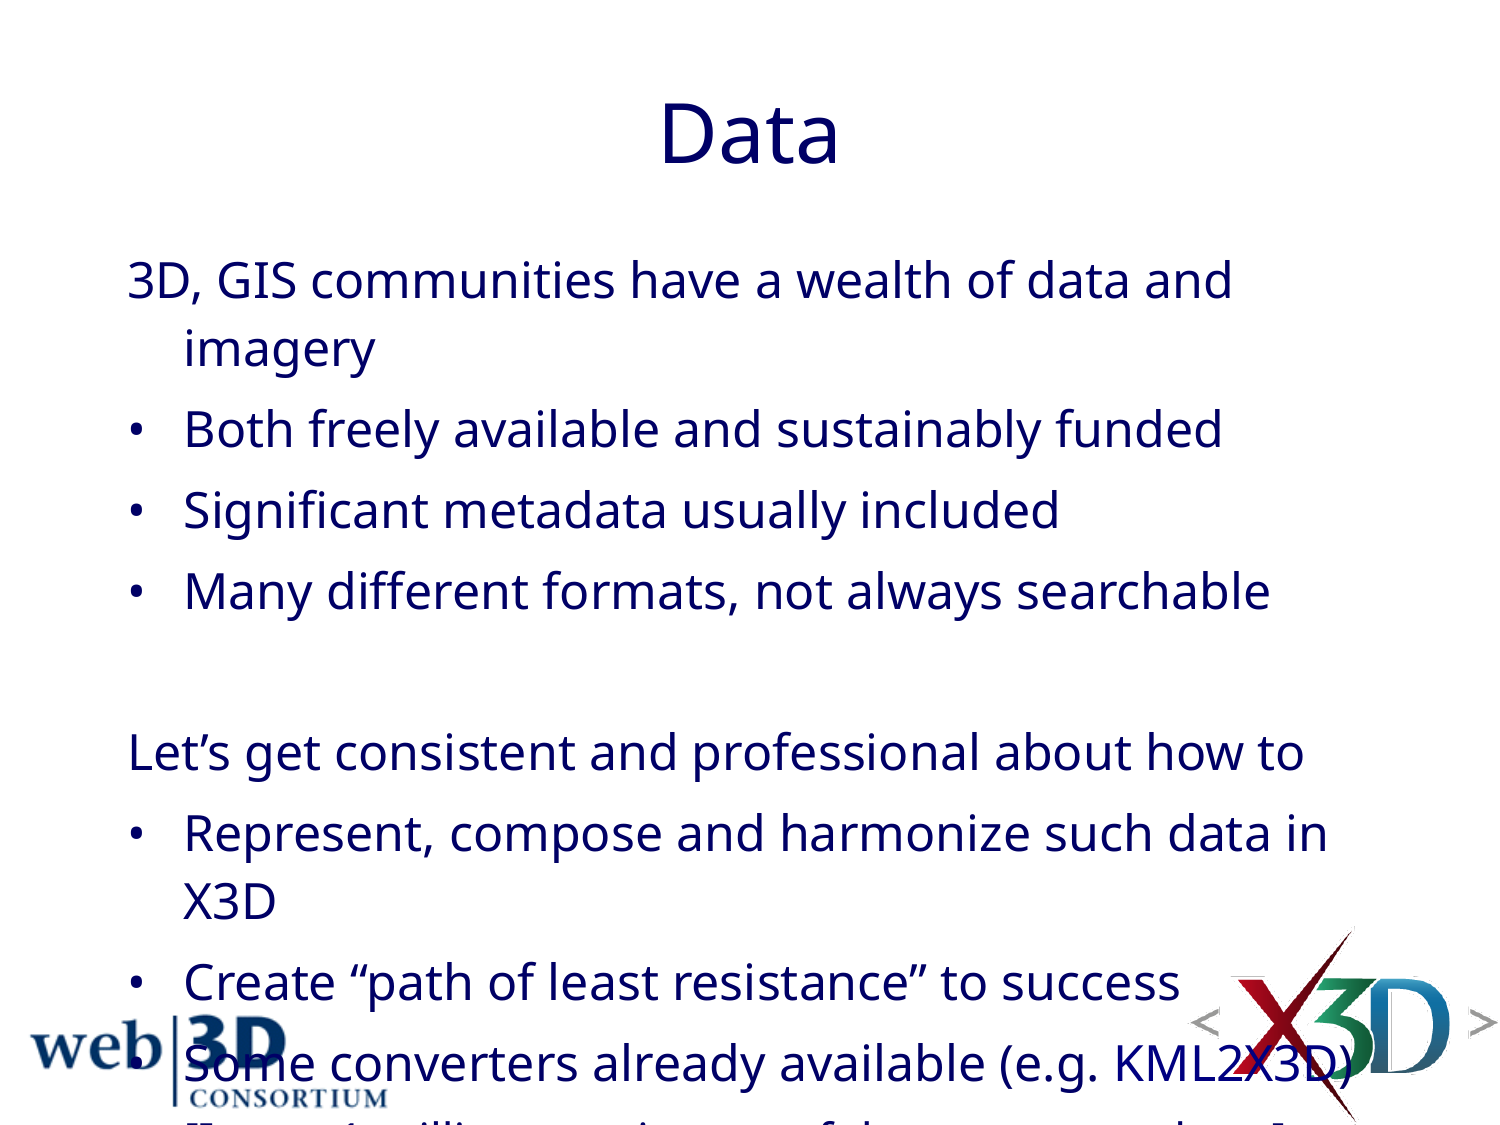

# Data
3D, GIS communities have a wealth of data and imagery
Both freely available and sustainably funded
Significant metadata usually included
Many different formats, not always searchable
Let’s get consistent and professional about how to
Represent, compose and harmonize such data in X3D
Create “path of least resistance” to success
Some converters already available (e.g. KML2X3D)
[Insert 1 million metric tons of data resources here]